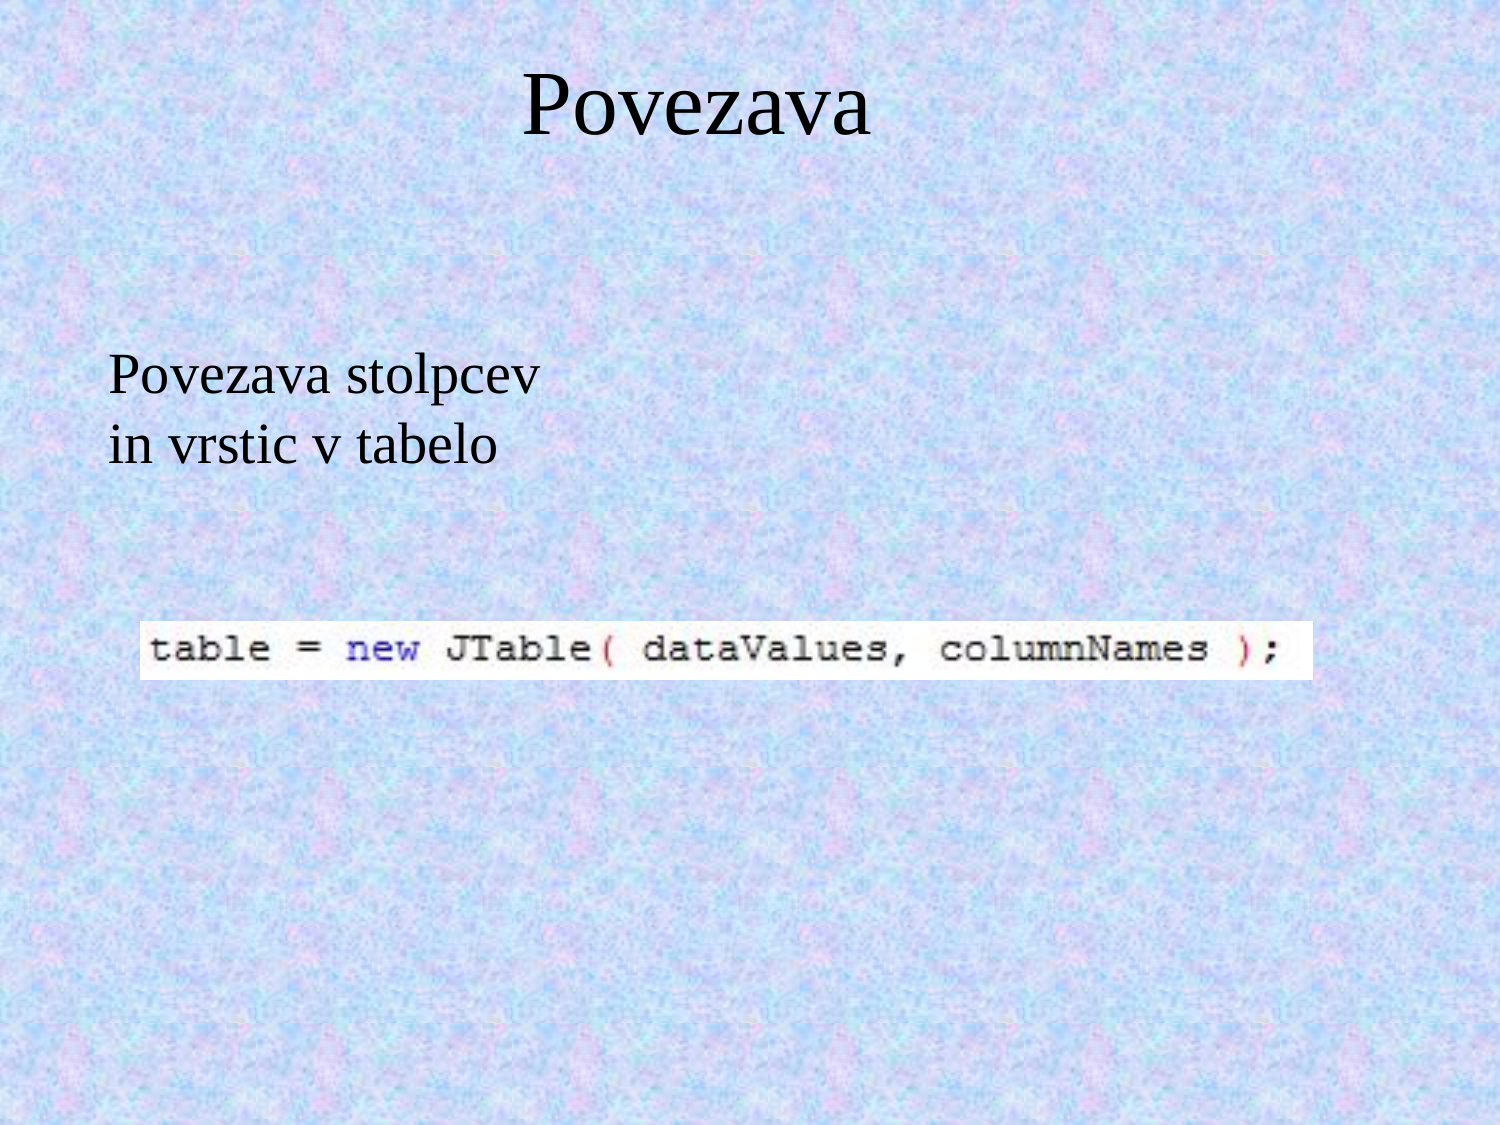

Povezava
Povezava stolpcev in vrstic v tabelo